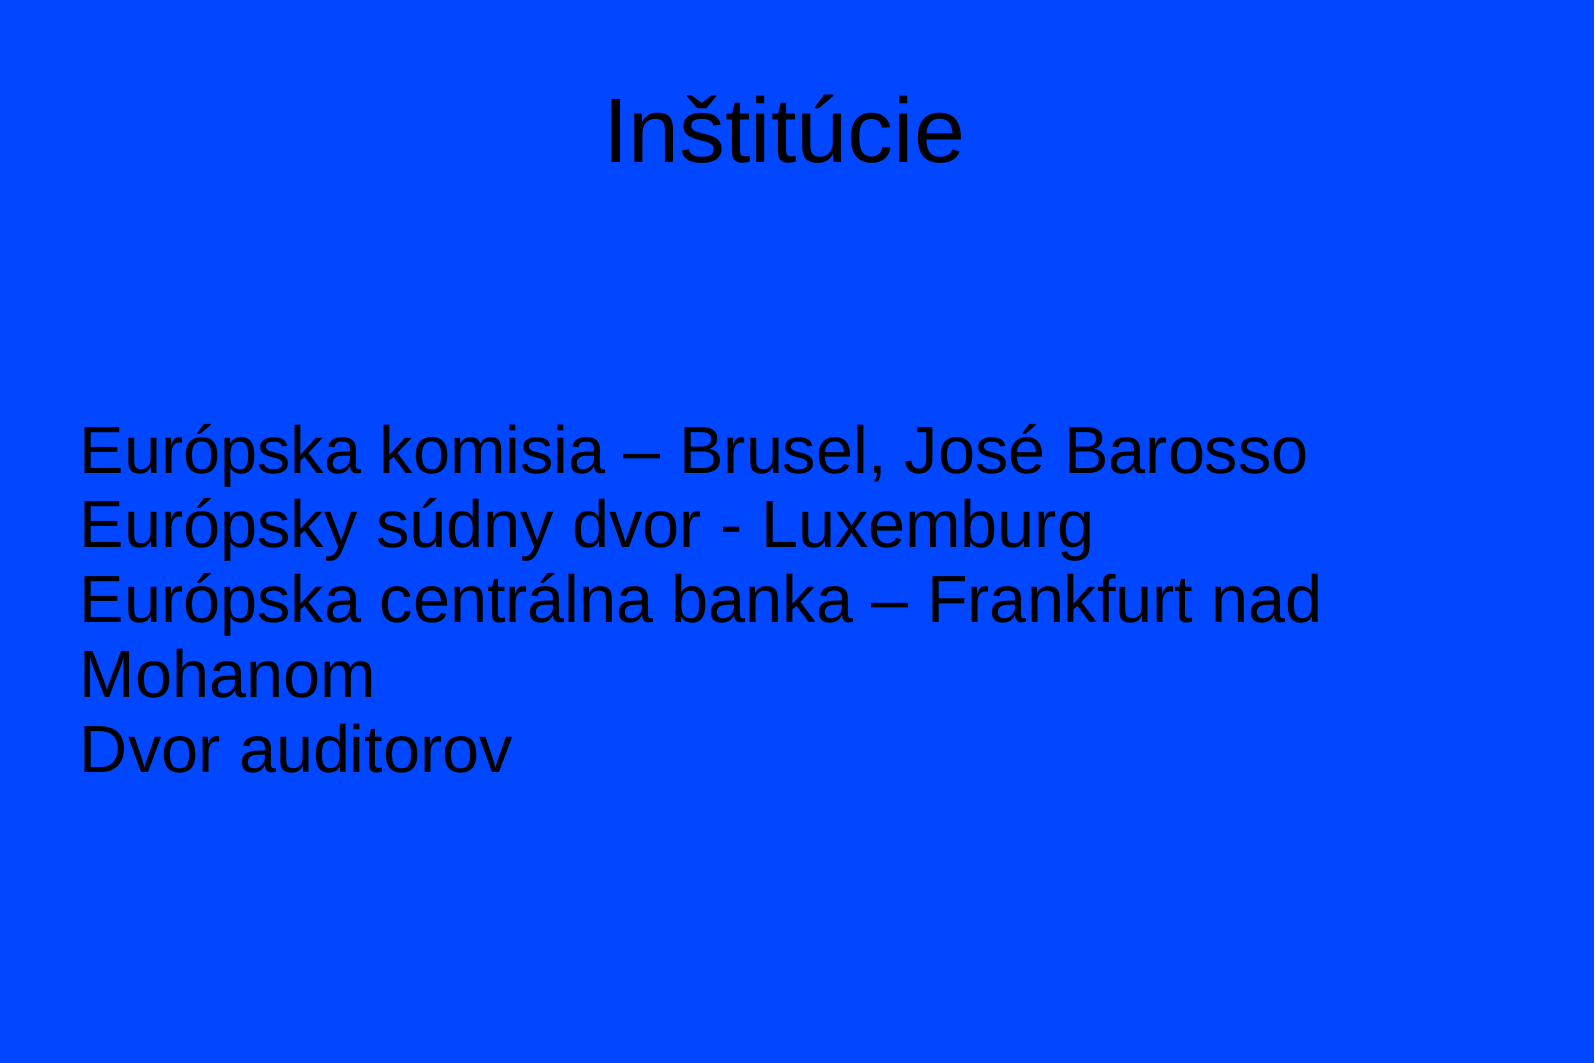

# Inštitúcie
Európska komisia – Brusel, José Barosso
Európsky súdny dvor - Luxemburg
Európska centrálna banka – Frankfurt nad Mohanom
Dvor auditorov